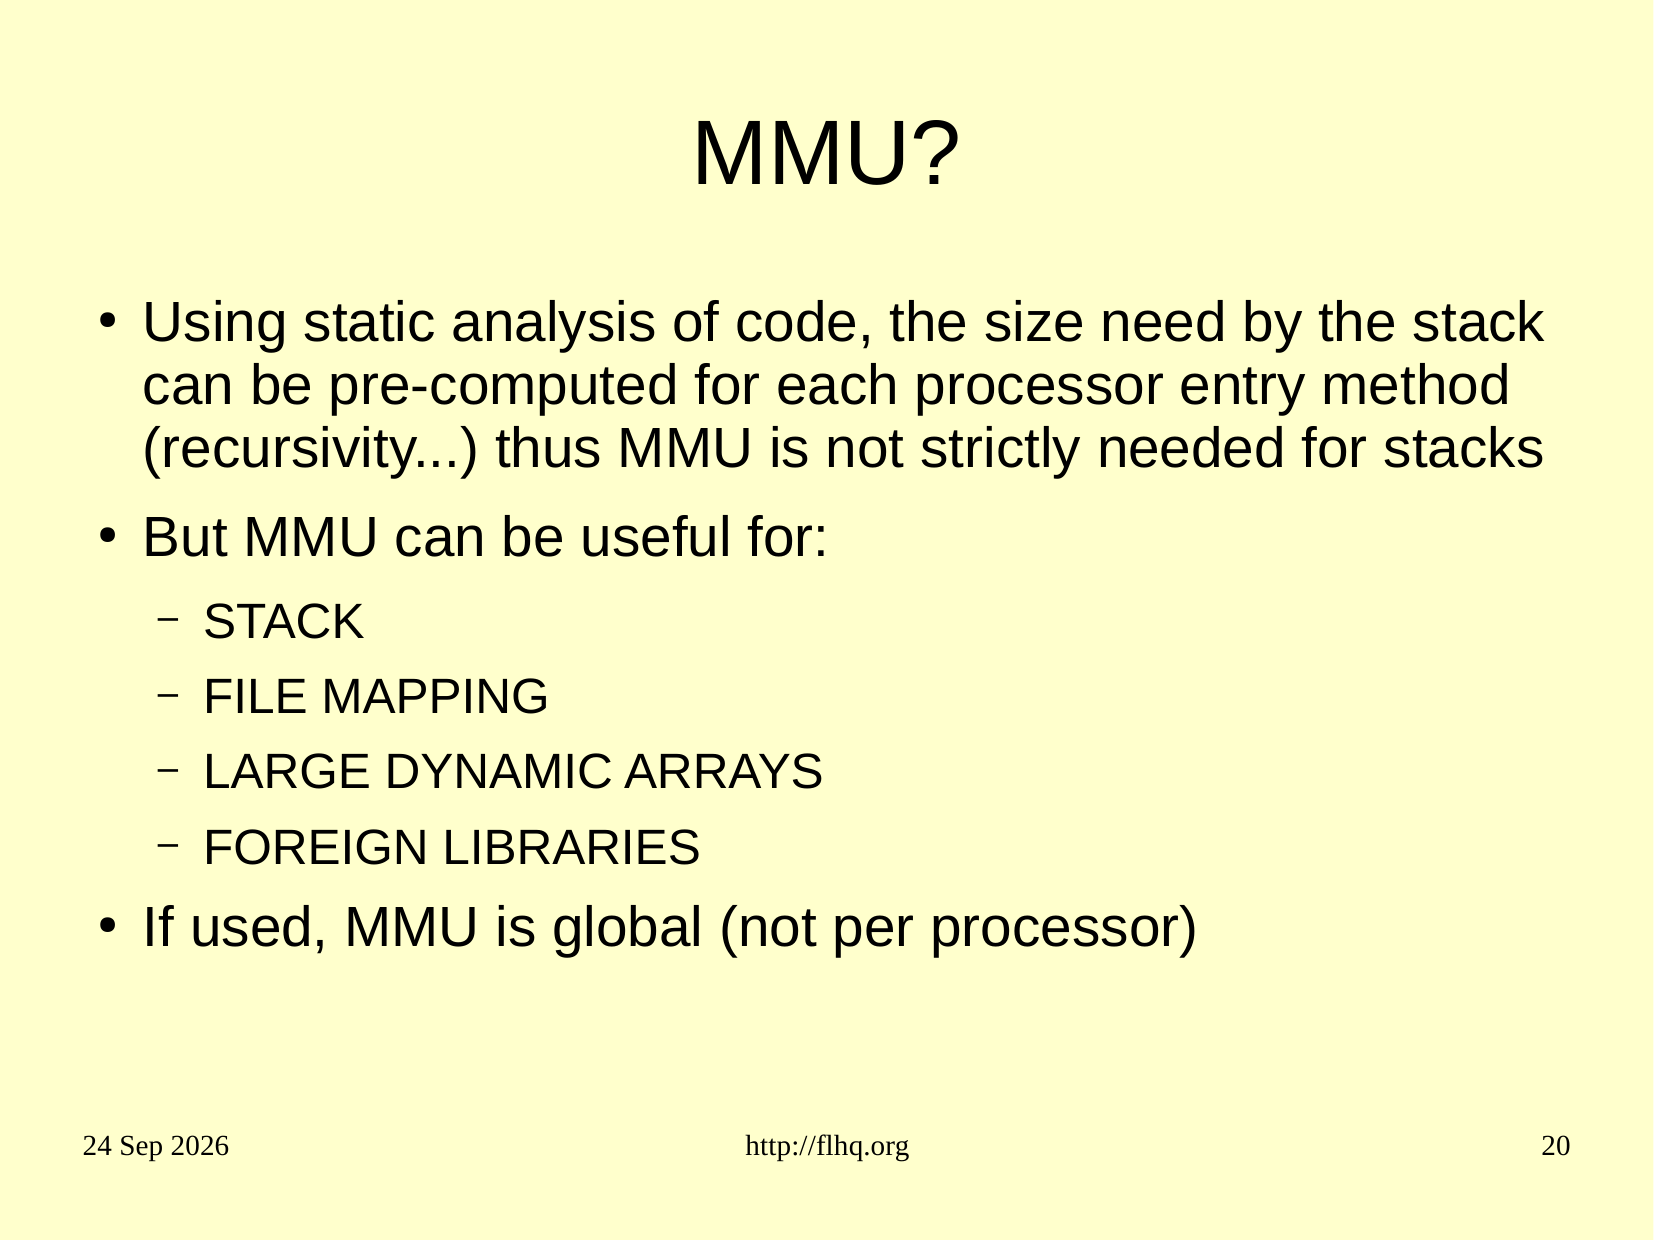

# MMU?
Using static analysis of code, the size need by the stack can be pre-computed for each processor entry method (recursivity...) thus MMU is not strictly needed for stacks
But MMU can be useful for:
STACK
FILE MAPPING
LARGE DYNAMIC ARRAYS
FOREIGN LIBRARIES
If used, MMU is global (not per processor)
http://flhq.org
20